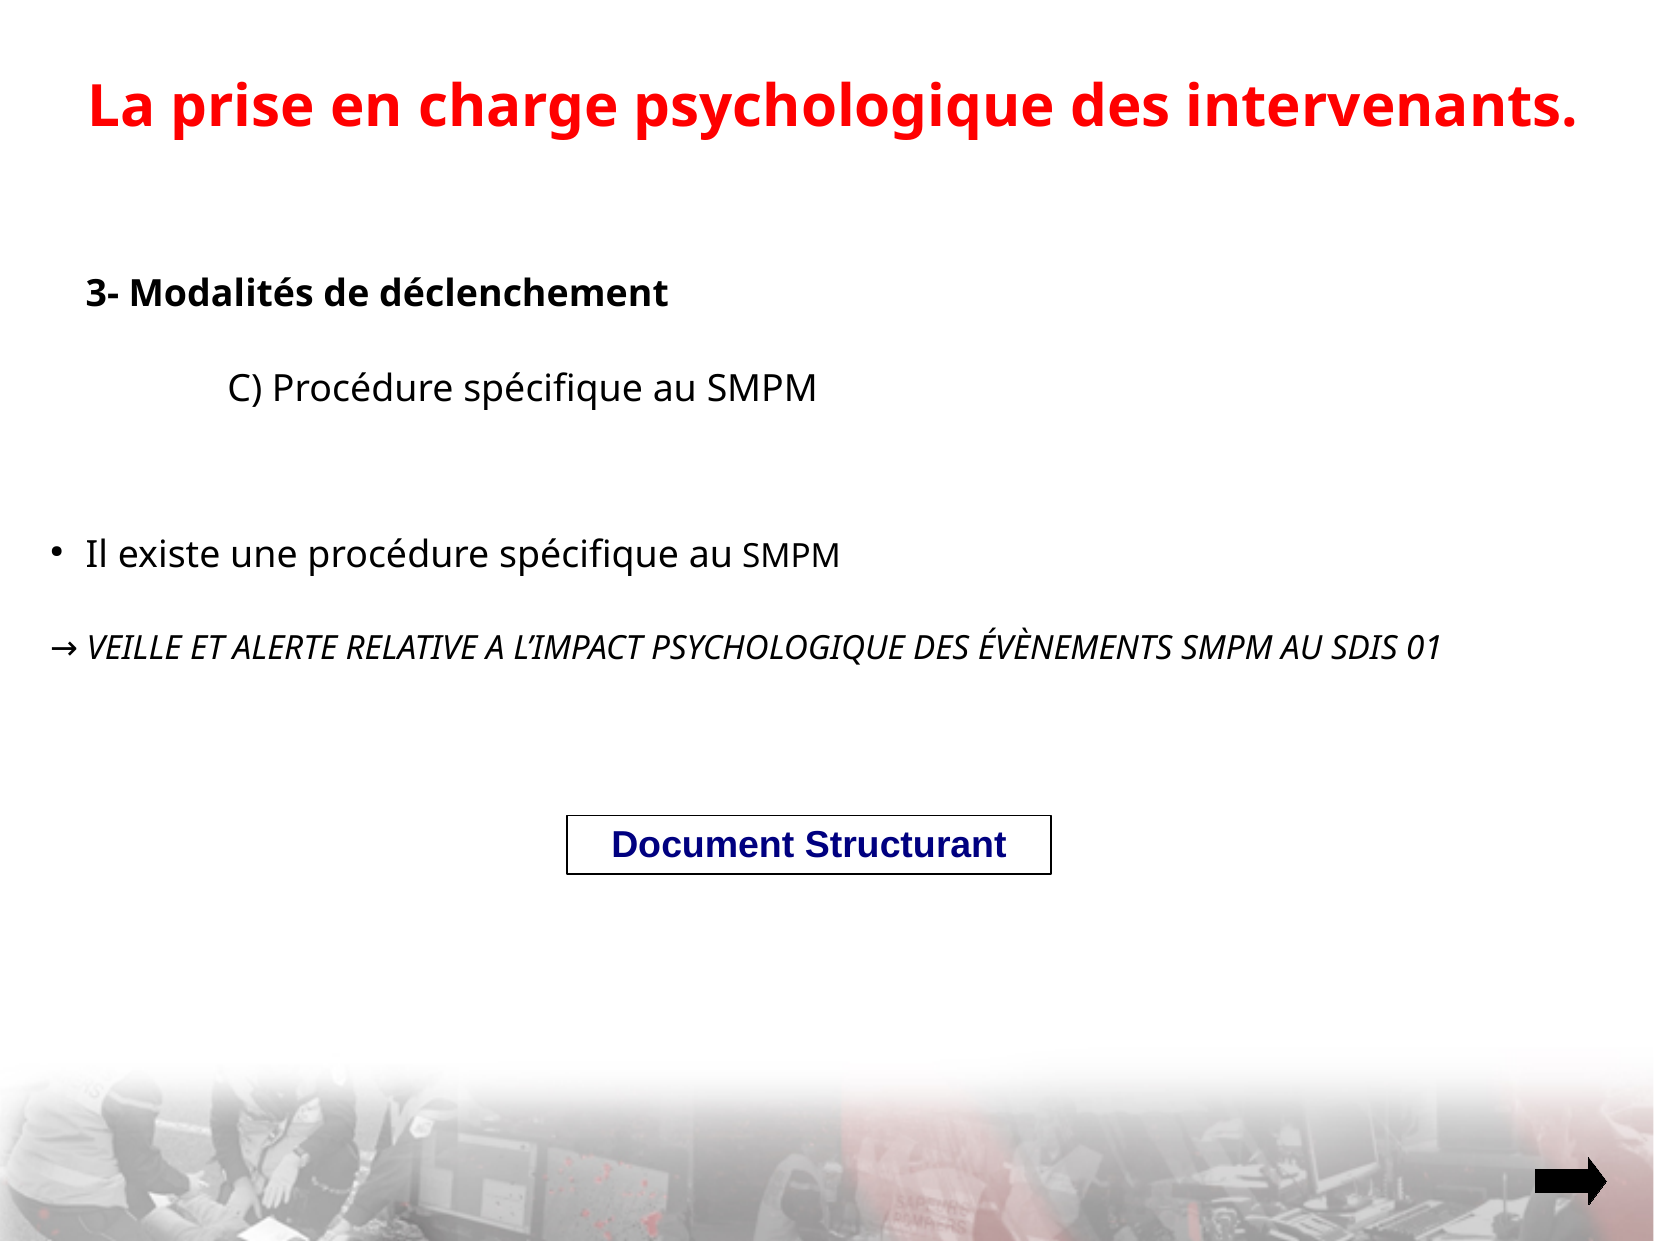

# La prise en charge psychologique des intervenants.
3- Modalités de déclenchement
C) Procédure spécifique au SMPM
Il existe une procédure spécifique au SMPM
→ VEILLE ET ALERTE RELATIVE A L’IMPACT PSYCHOLOGIQUE DES ÉVÈNEMENTS SMPM AU SDIS 01
Document Structurant